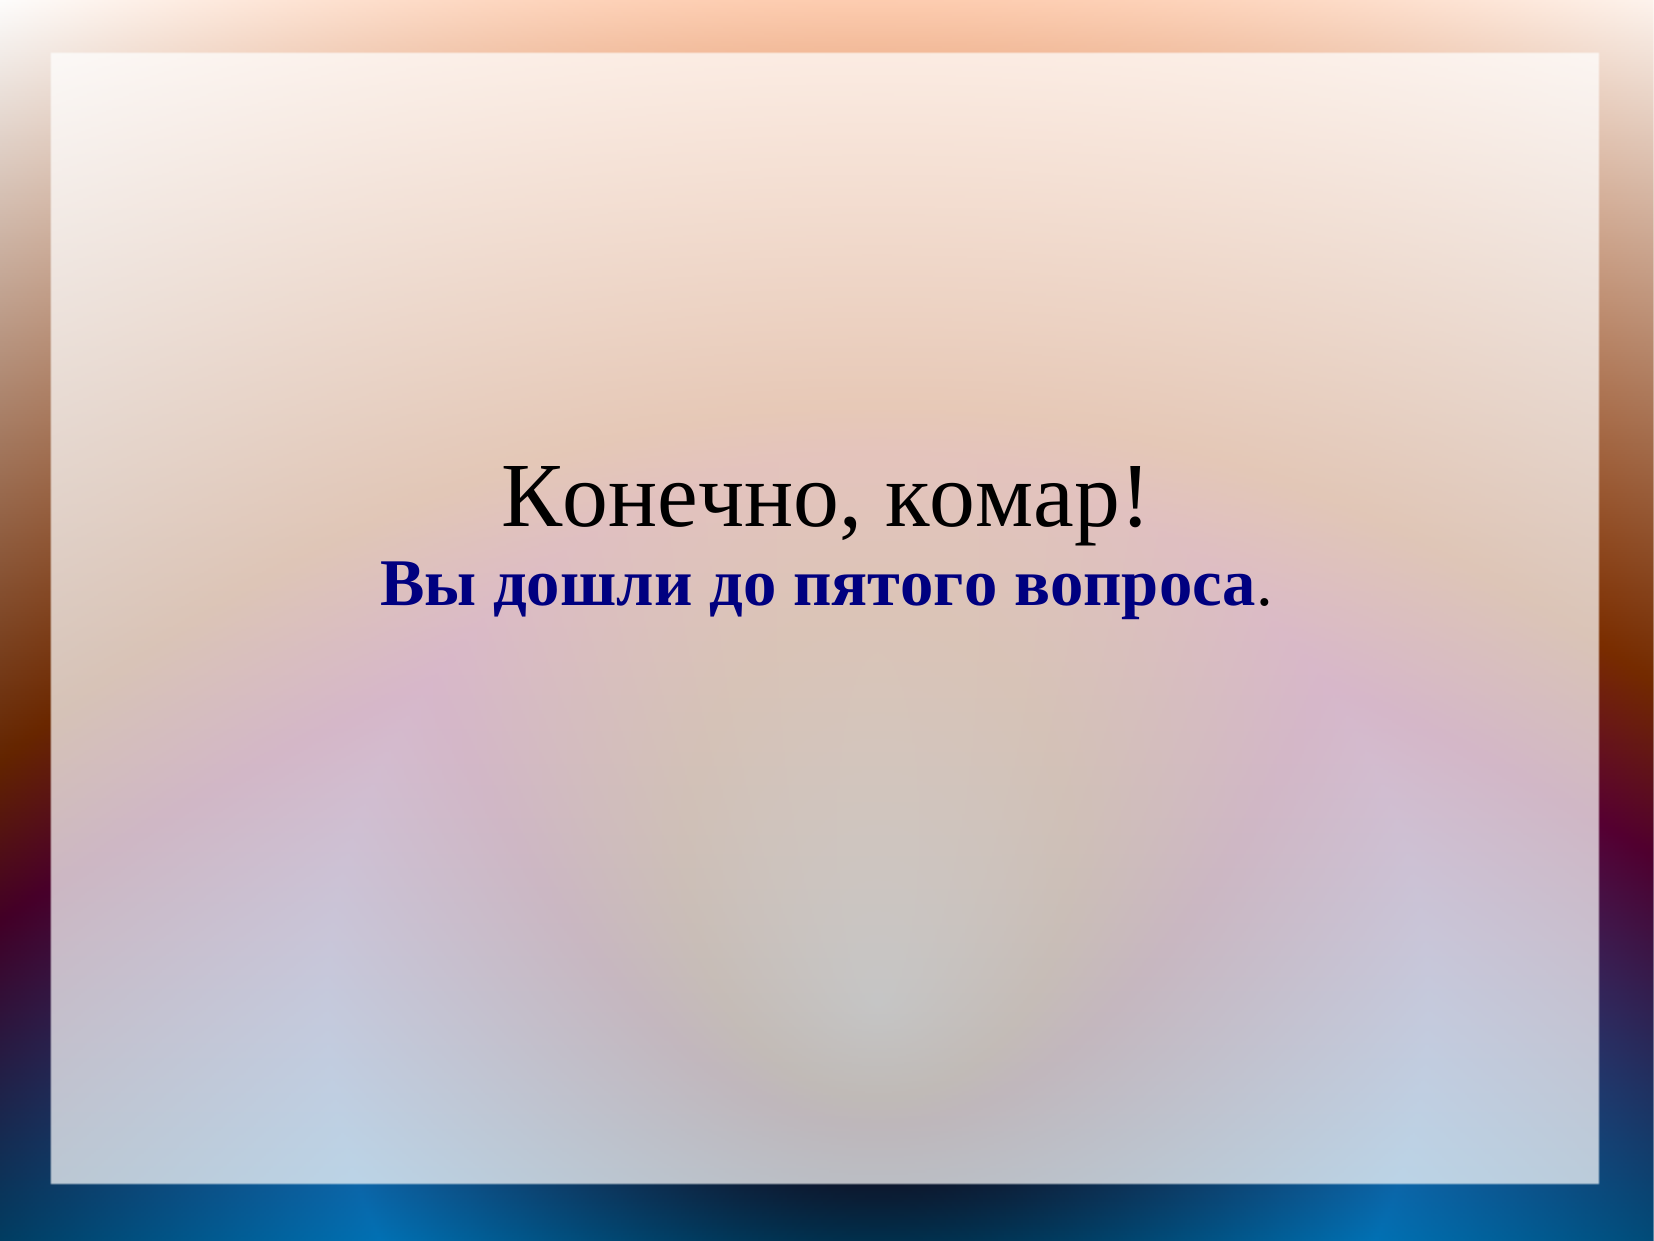

# Конечно, комар!
Вы дошли до пятого вопроса.